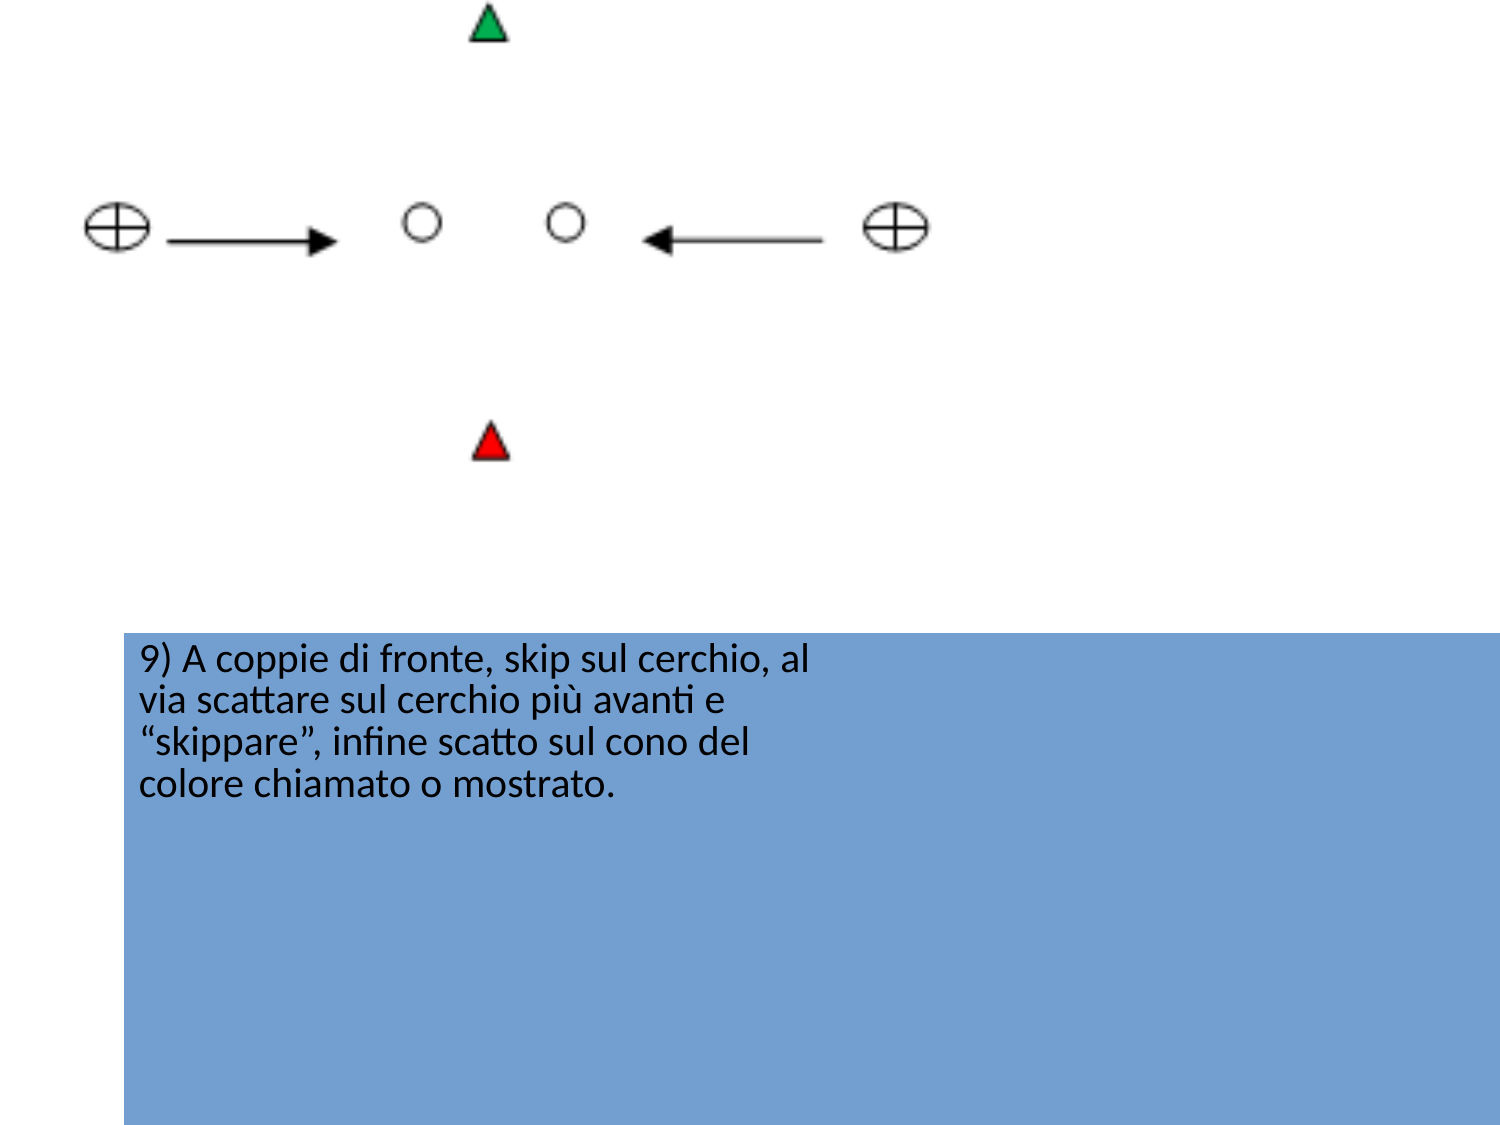

#
| 9) A coppie di fronte, skip sul cerchio, al via scattare sul cerchio più avanti e “skippare”, infine scatto sul cono del colore chiamato o mostrato. | | |
| --- | --- | --- |
| | | |